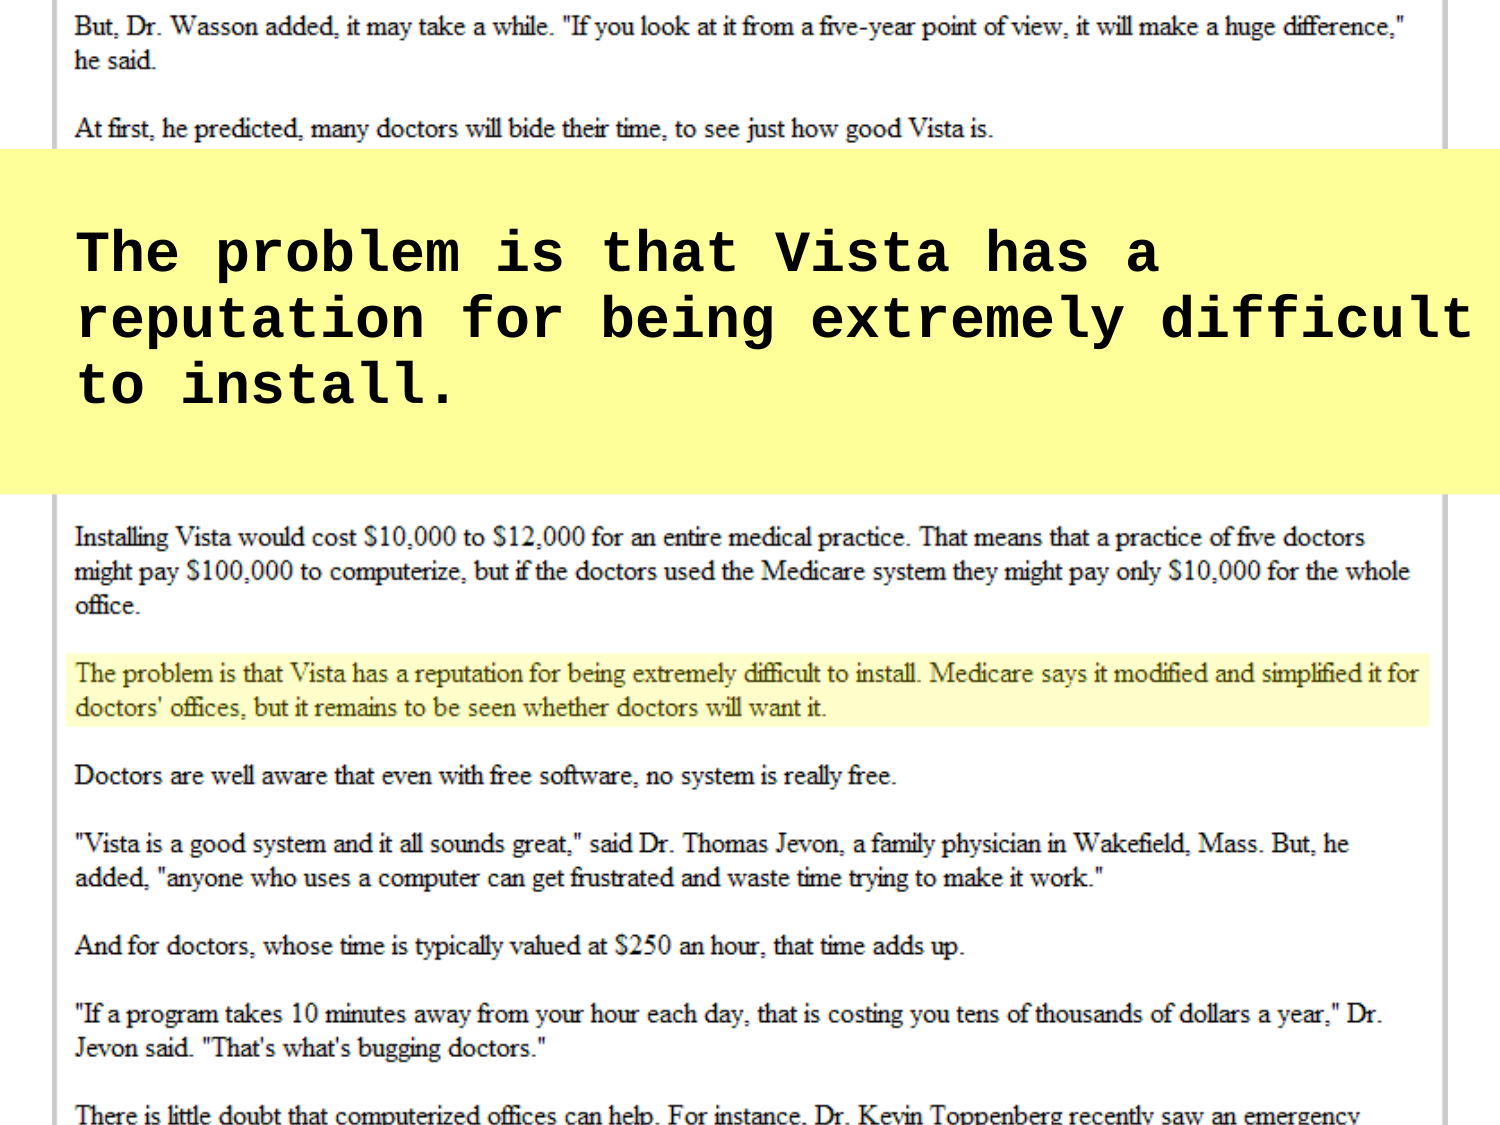

The problem is that Vista has a reputation for being extremely difficult to install.